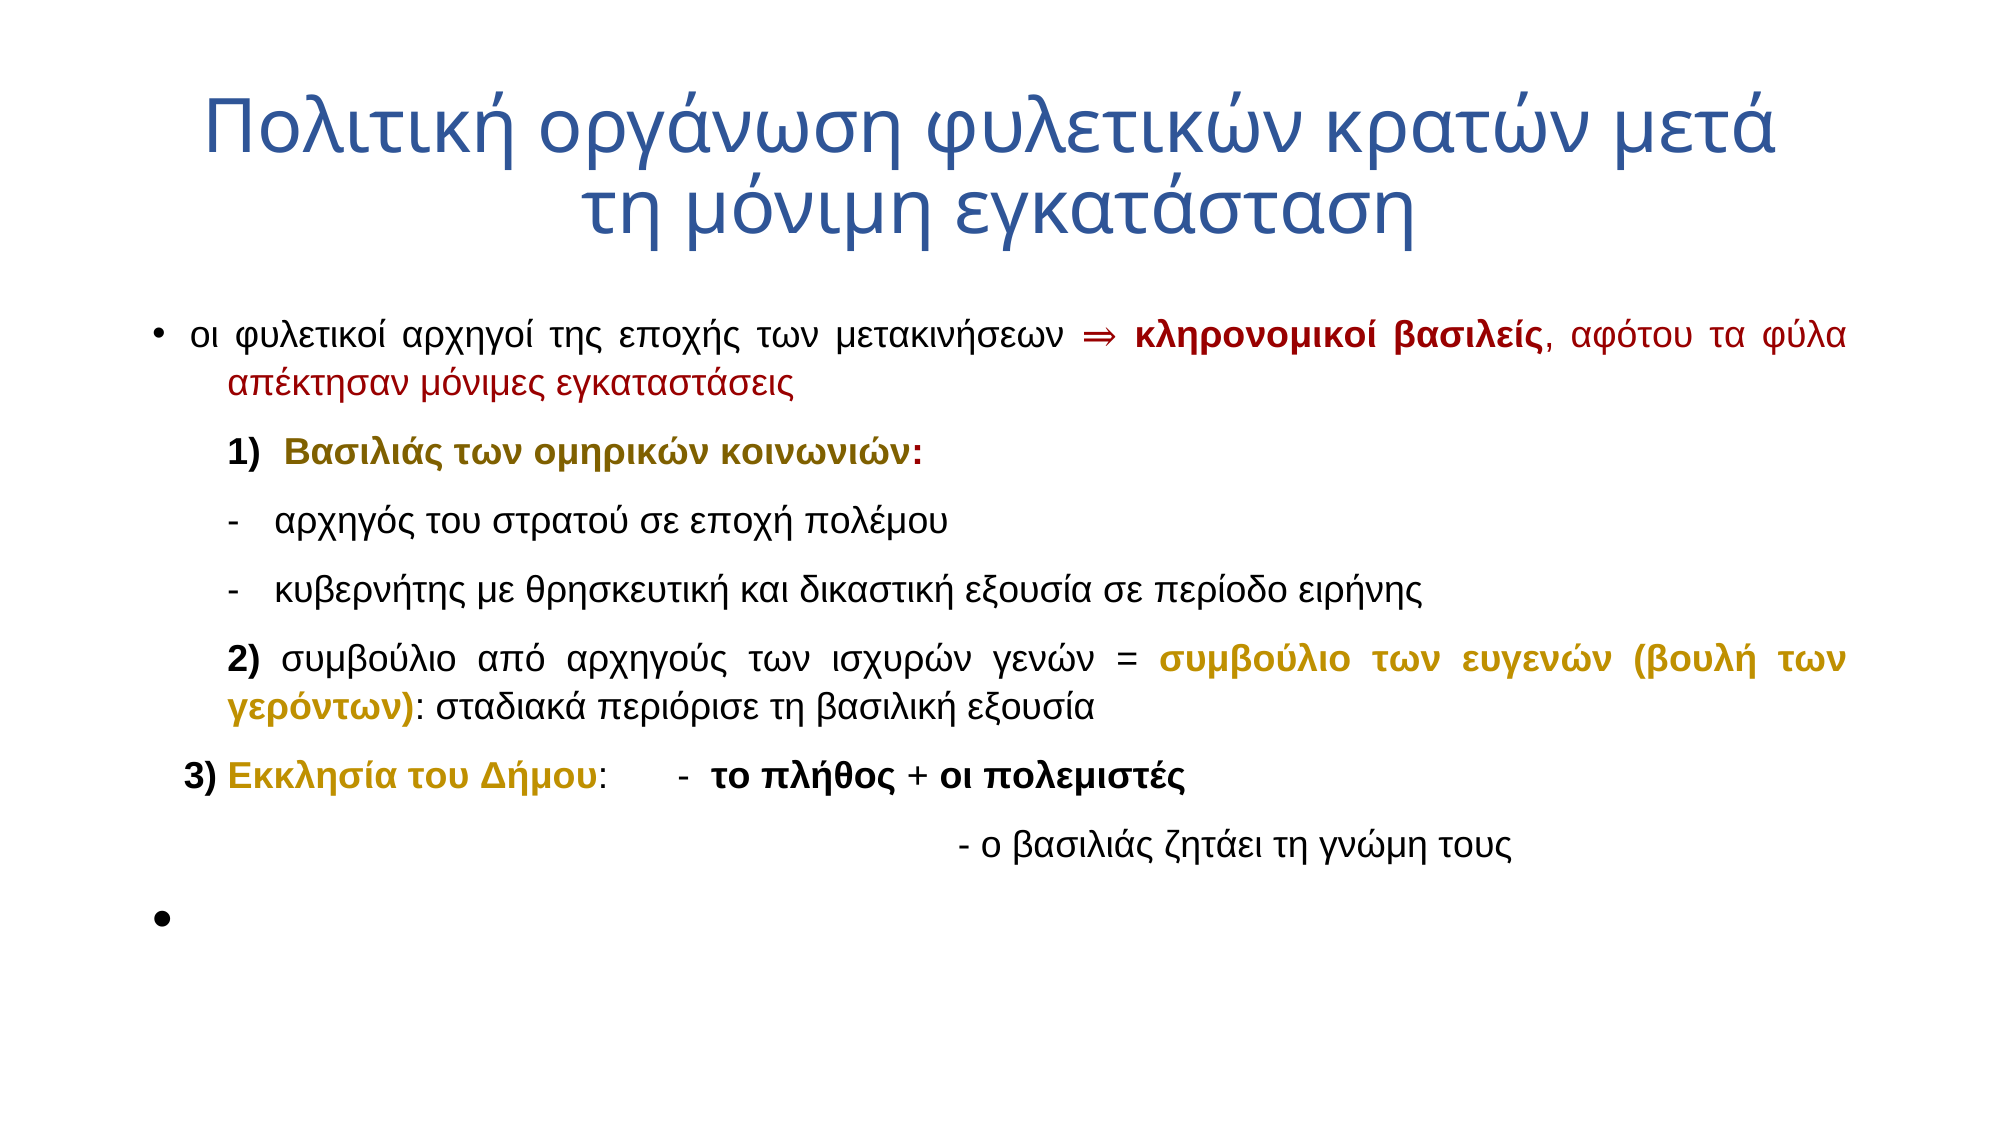

# Πολιτική οργάνωση φυλετικών κρατών μετά τη μόνιμη εγκατάσταση
οι φυλετικοί αρχηγοί της εποχής των μετακινήσεων ⇒ κληρονομικοί βασιλείς, αφότου τα φύλα απέκτησαν μόνιμες εγκαταστάσεις
Βασιλιάς των ομηρικών κοινωνιών:
αρχηγός του στρατού σε εποχή πολέμου
κυβερνήτης με θρησκευτική και δικαστική εξουσία σε περίοδο ειρήνης
2) συμβούλιο από αρχηγούς των ισχυρών γενών = συμβούλιο των ευγενών (βουλή των γερόντων): σταδιακά περιόρισε τη βασιλική εξουσία
 3) Εκκλησία του Δήμου:	-  το πλήθος + οι πολεμιστές
 - ο βασιλιάς ζητάει τη γνώμη τους